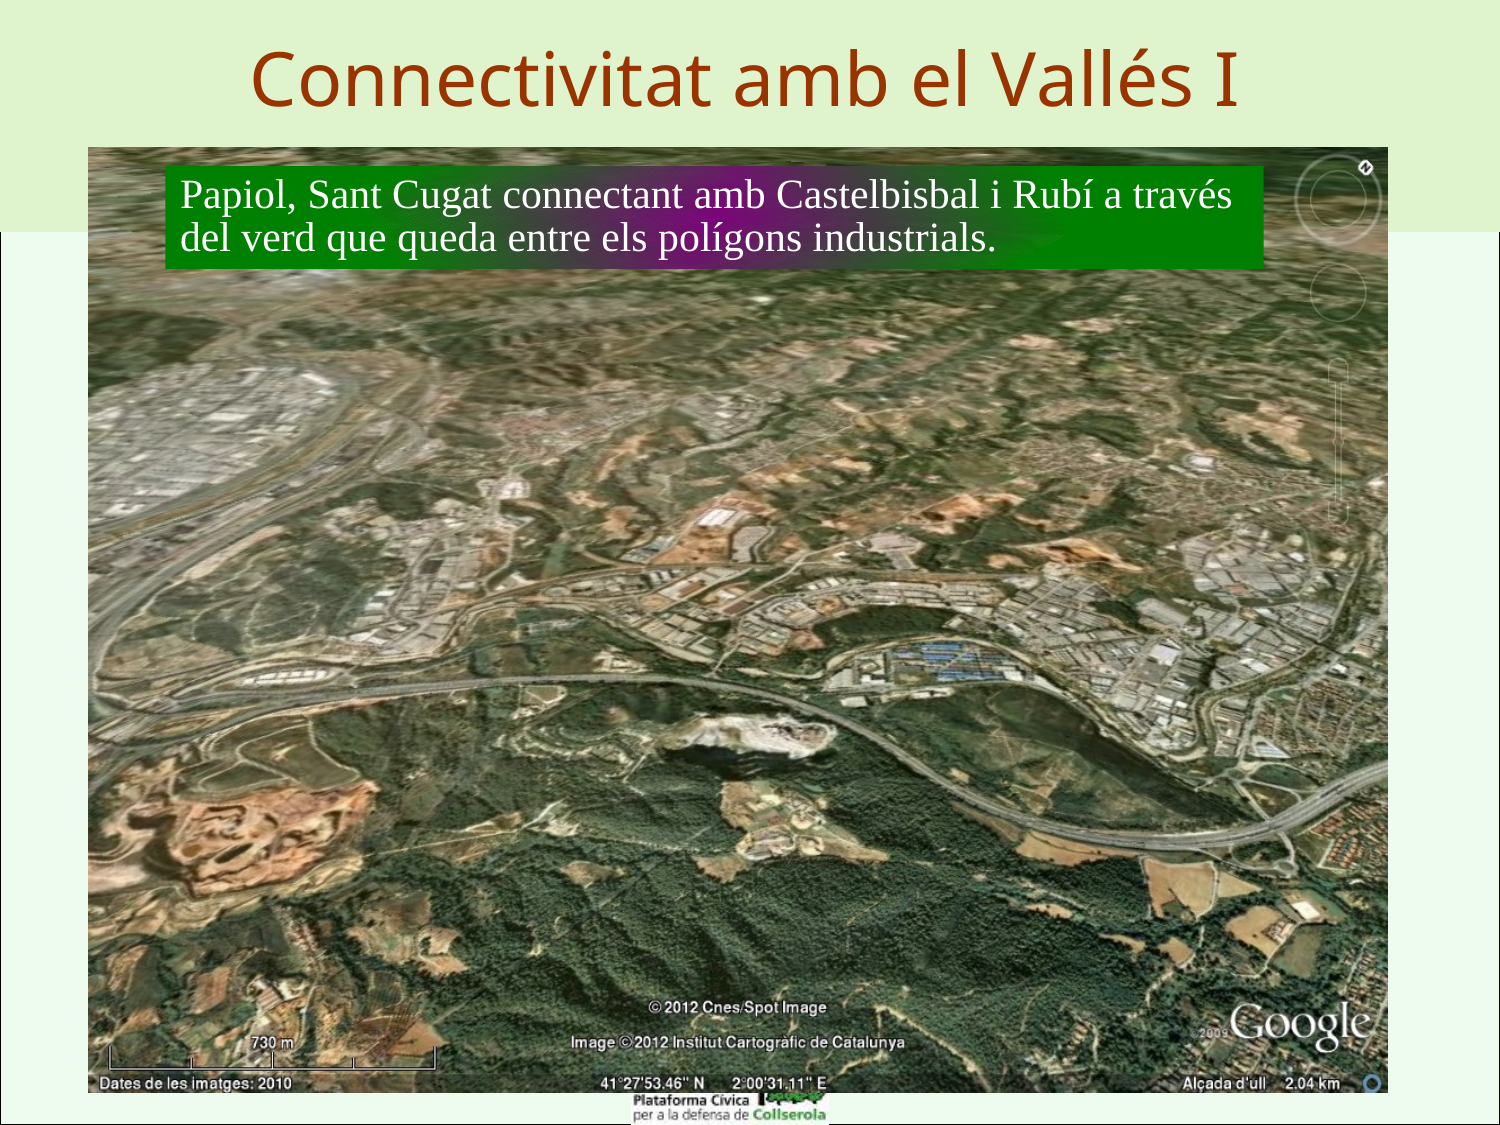

# Connectivitat amb el Vallés I
Papiol, Sant Cugat connectant amb Castelbisbal i Rubí a través del verd que queda entre els polígons industrials.